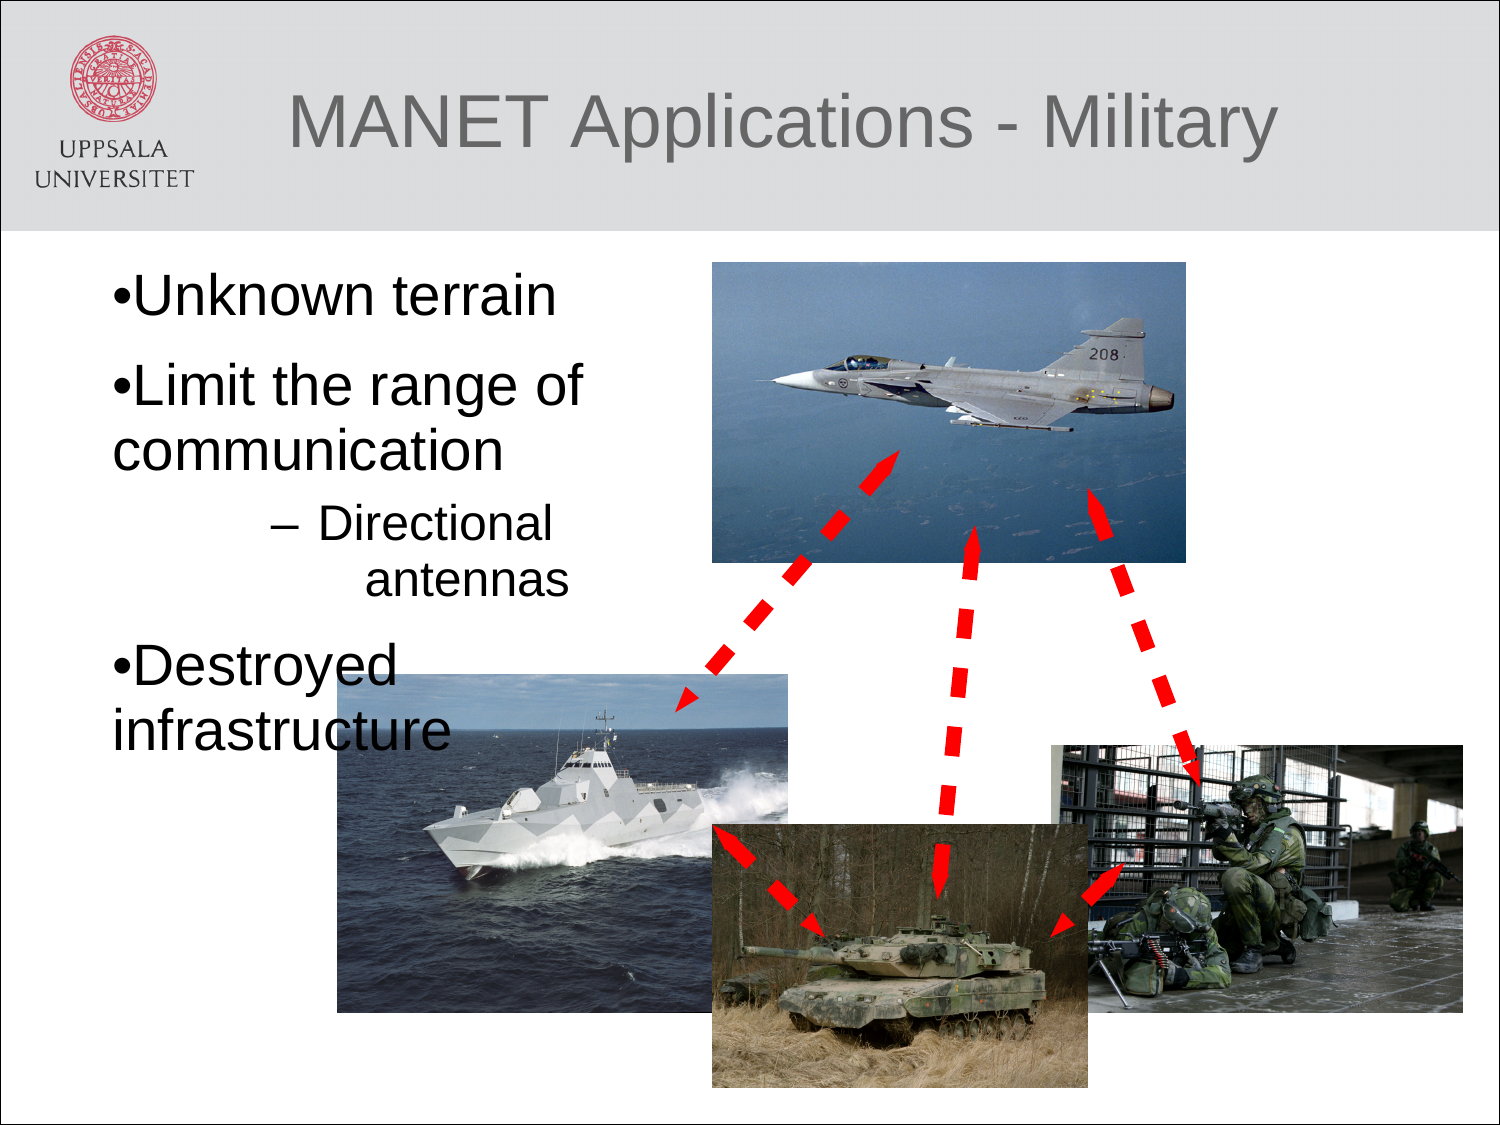

# MANET Applications - Military
Unknown terrain
Limit the range of communication
Directional antennas
Destroyed infrastructure